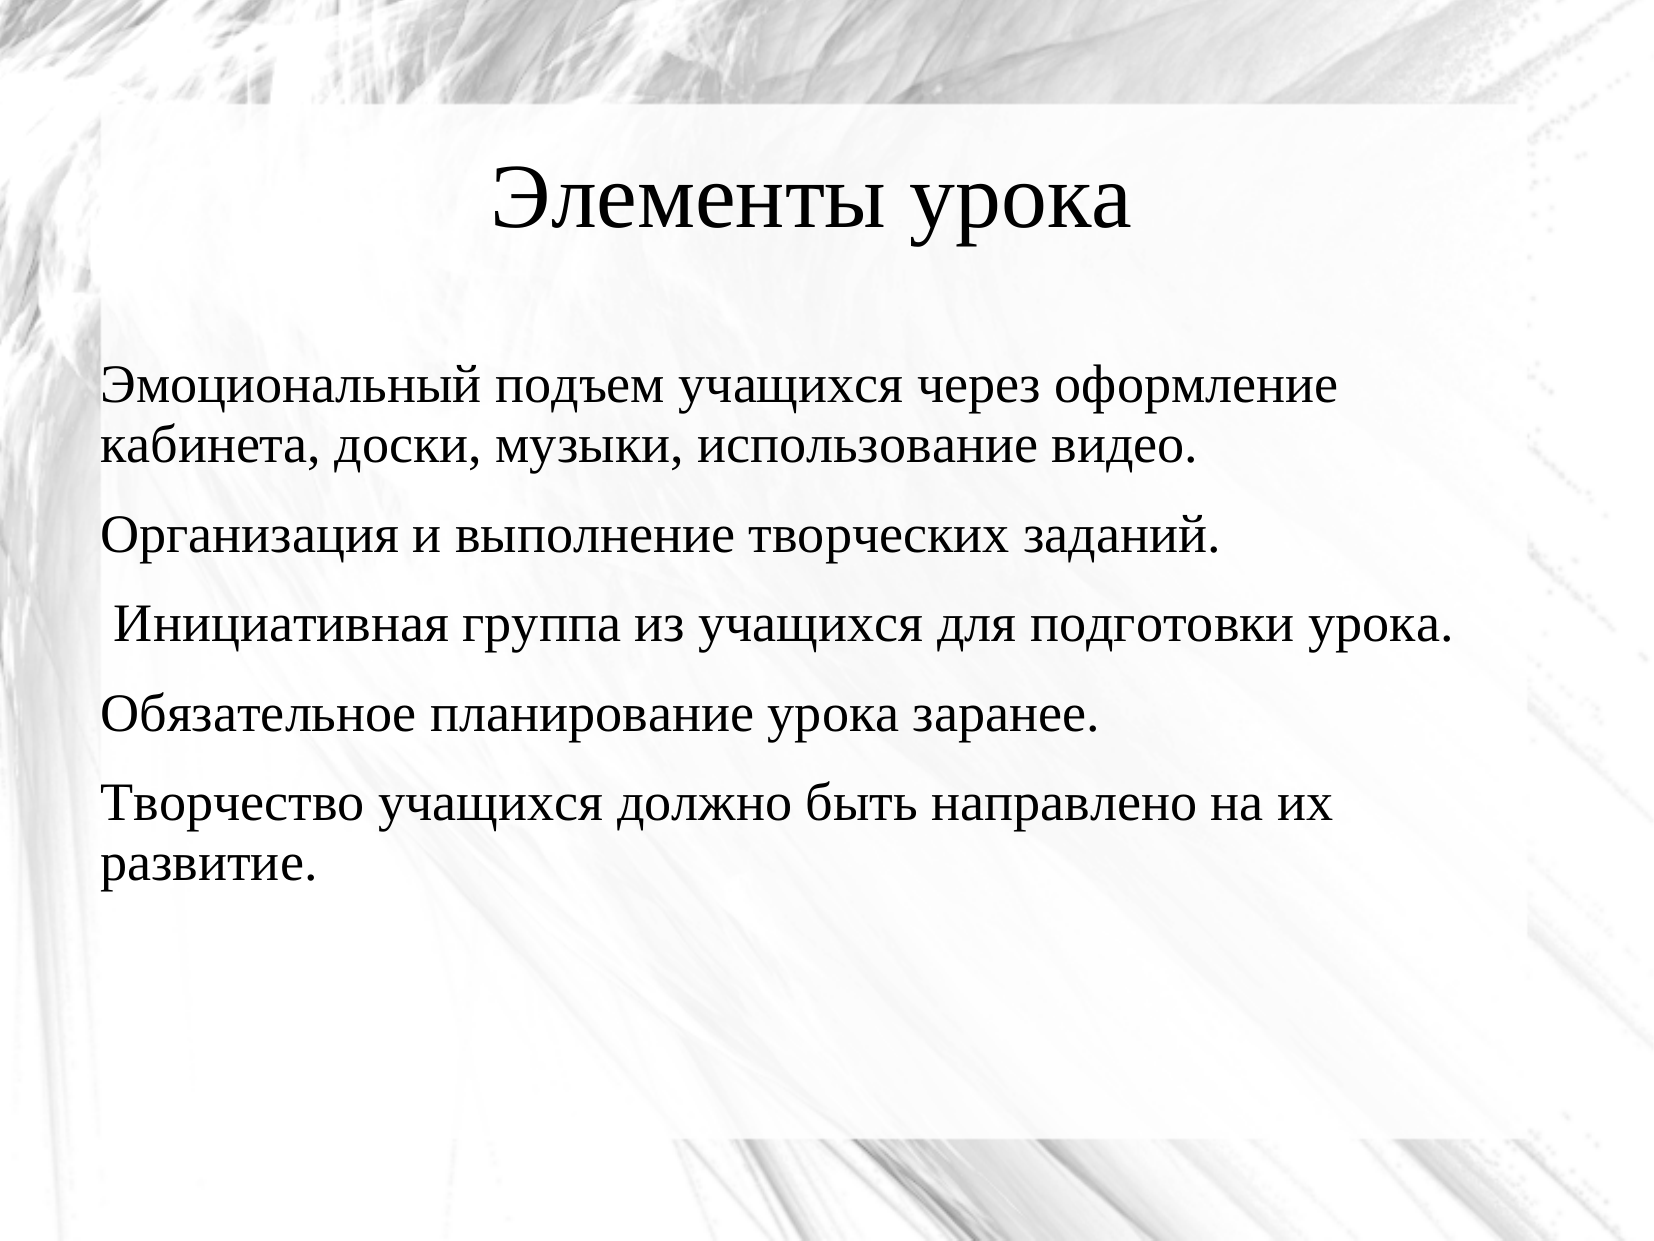

# Элементы урока
Эмоциональный подъем учащихся через оформление кабинета, доски, музыки, использование видео.
Организация и выполнение творческих заданий.
 Инициативная группа из учащихся для подготовки урока.
Обязательное планирование урока заранее.
Творчество учащихся должно быть направлено на их развитие.